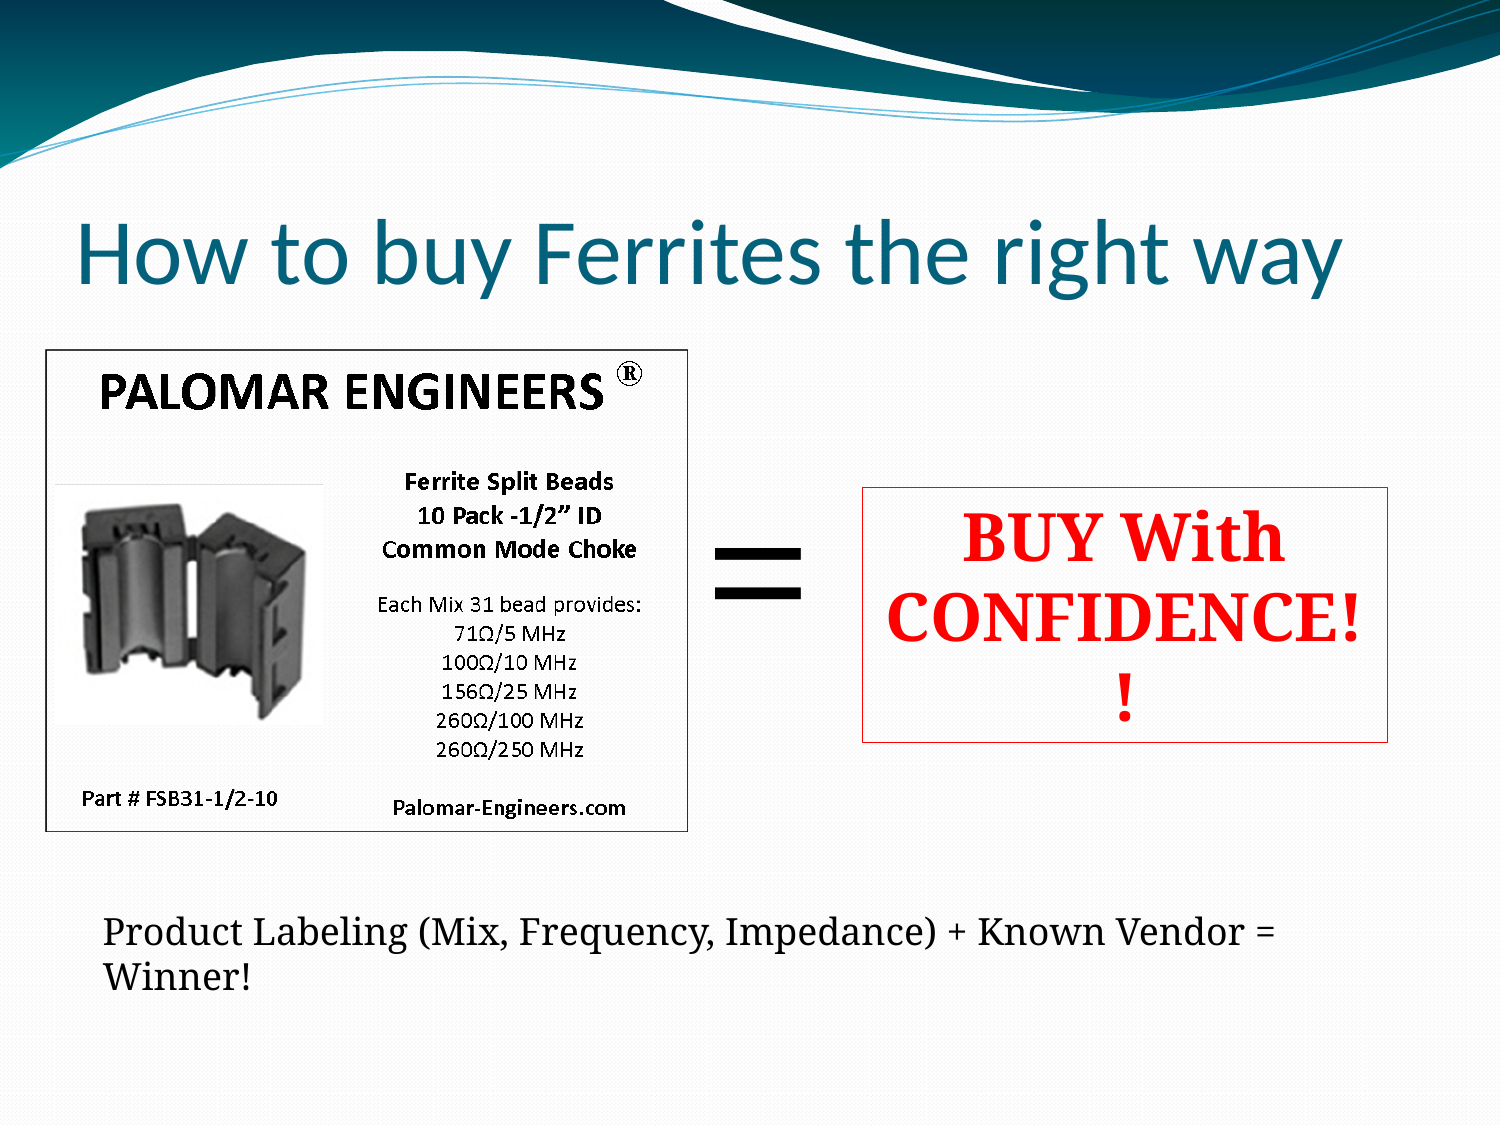

# How to buy Ferrites the right way
=
BUY With CONFIDENCE!!
Product Labeling (Mix, Frequency, Impedance) + Known Vendor = Winner!